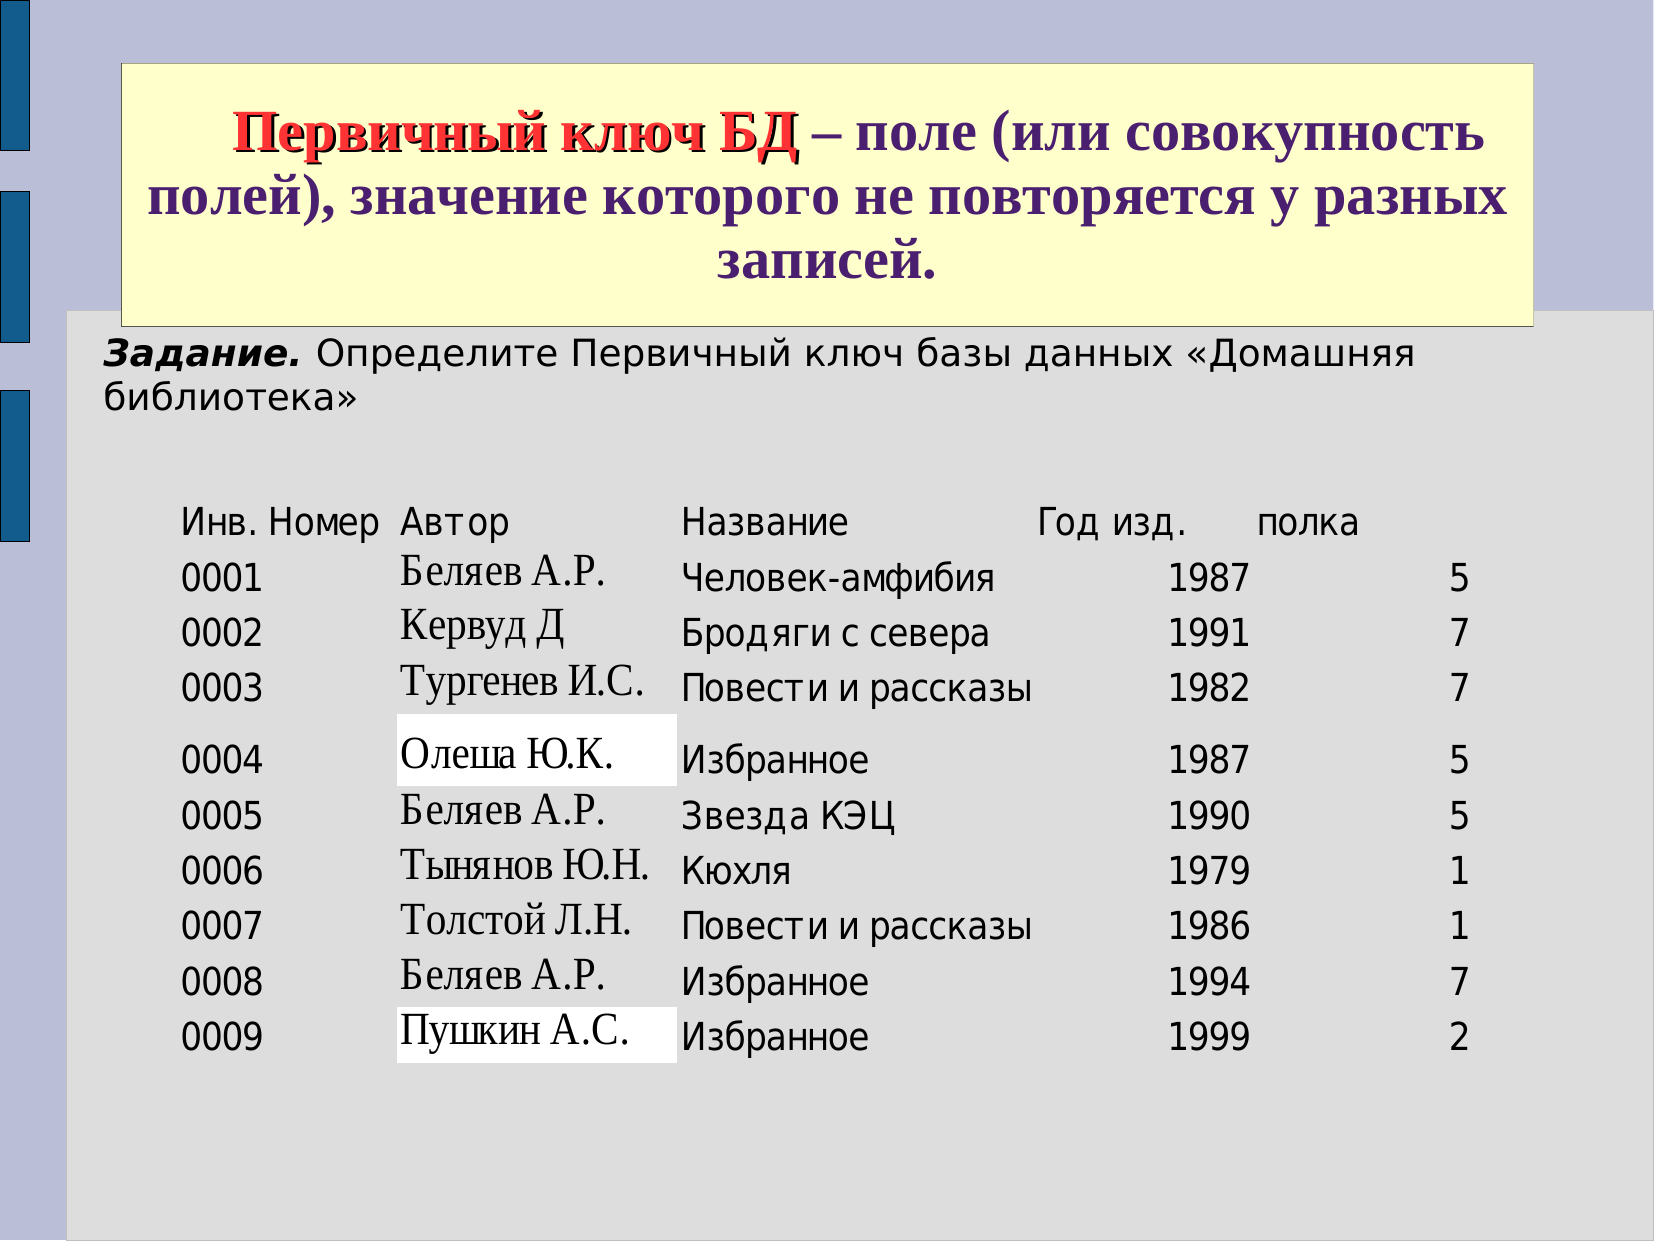

# Первичный ключ БД – поле (или совокупность полей), значение которого не повторяется у разных записей.
Задание. Определите Первичный ключ базы данных «Домашняя библиотека»